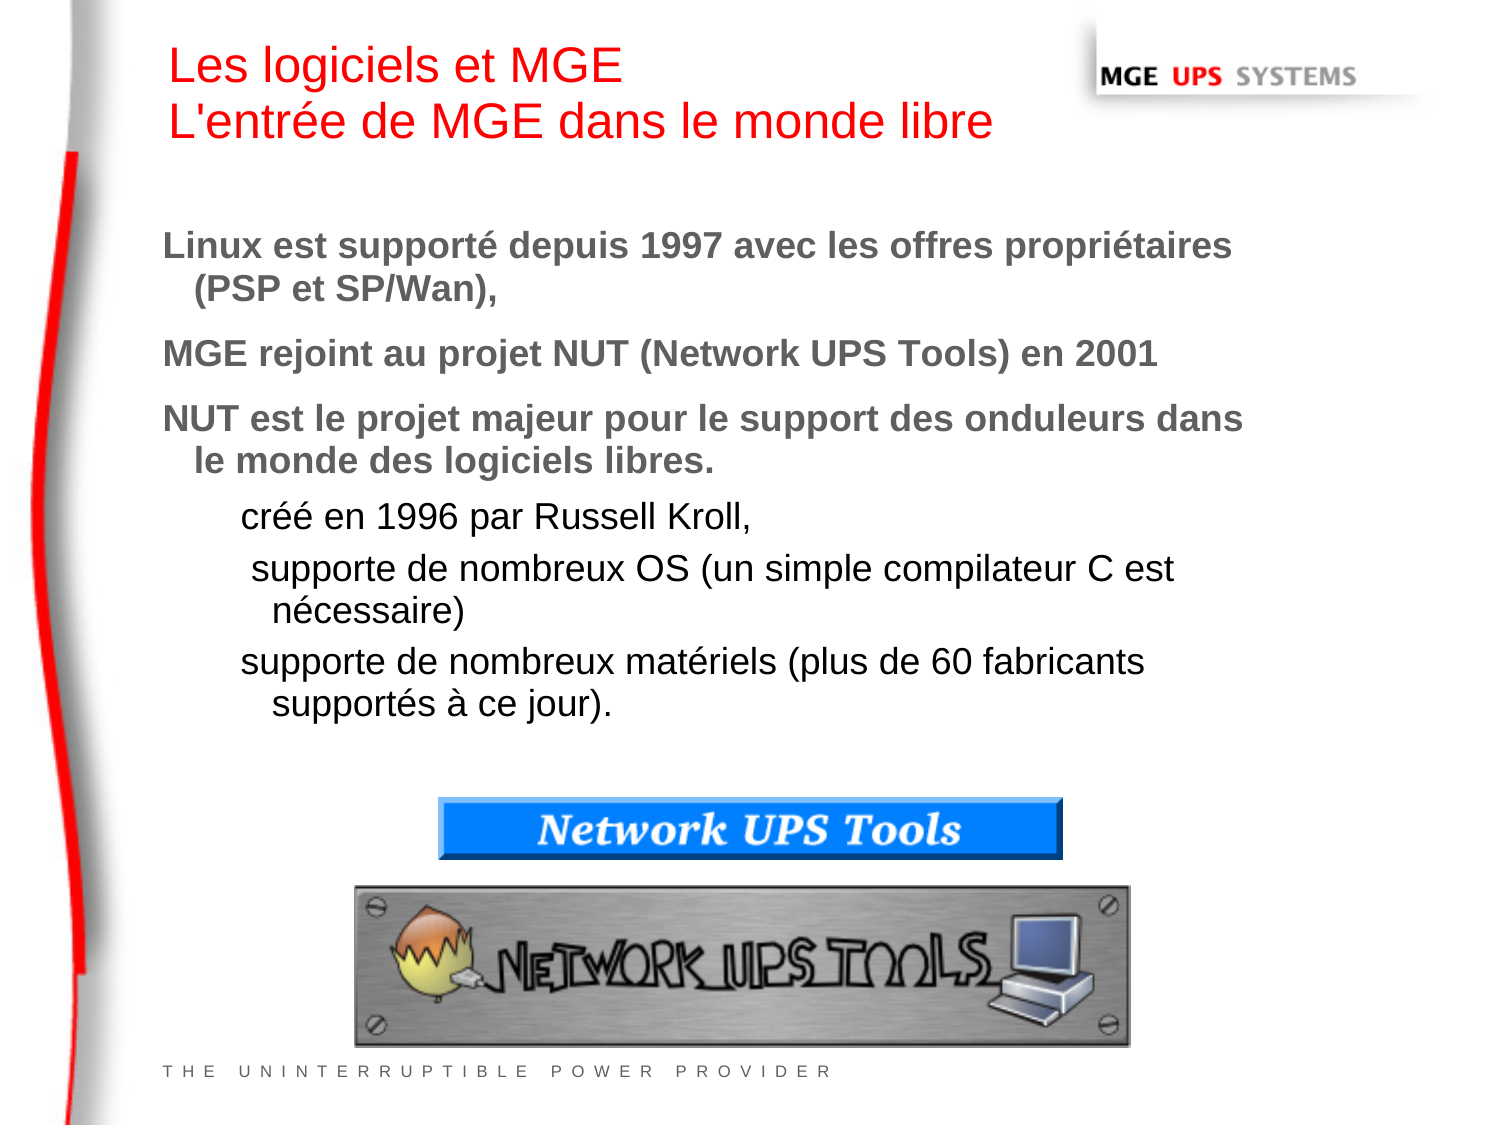

# Les logiciels et MGE L'entrée de MGE dans le monde libre
Linux est supporté depuis 1997 avec les offres propriétaires (PSP et SP/Wan),
MGE rejoint au projet NUT (Network UPS Tools) en 2001
NUT est le projet majeur pour le support des onduleurs dans le monde des logiciels libres.
créé en 1996 par Russell Kroll,
 supporte de nombreux OS (un simple compilateur C est nécessaire)
supporte de nombreux matériels (plus de 60 fabricants supportés à ce jour).